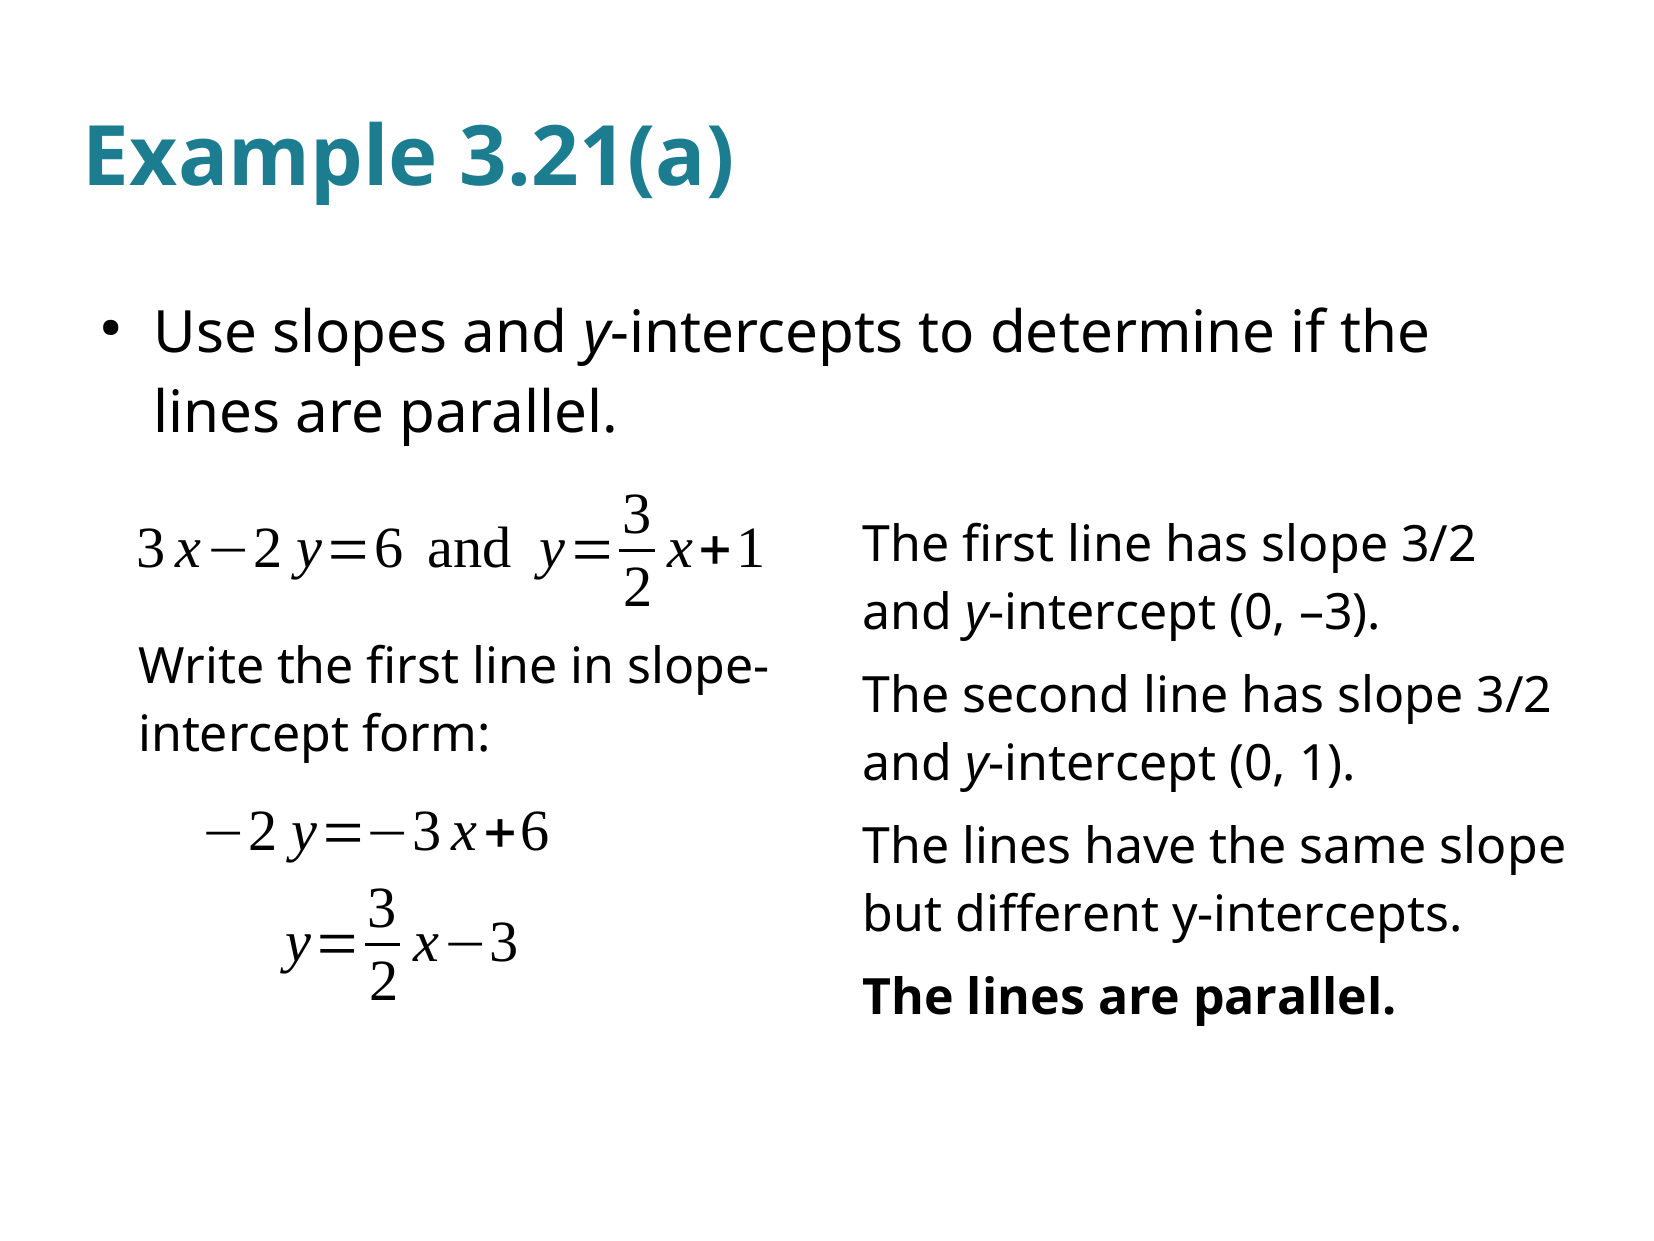

# Example 3.21(a)
Use slopes and y-intercepts to determine if the lines are parallel.
The first line has slope 3/2 and y-intercept (0, –3).
The second line has slope 3/2 and y-intercept (0, 1).
The lines have the same slope but different y-intercepts.
The lines are parallel.
Write the first line in slope-intercept form: